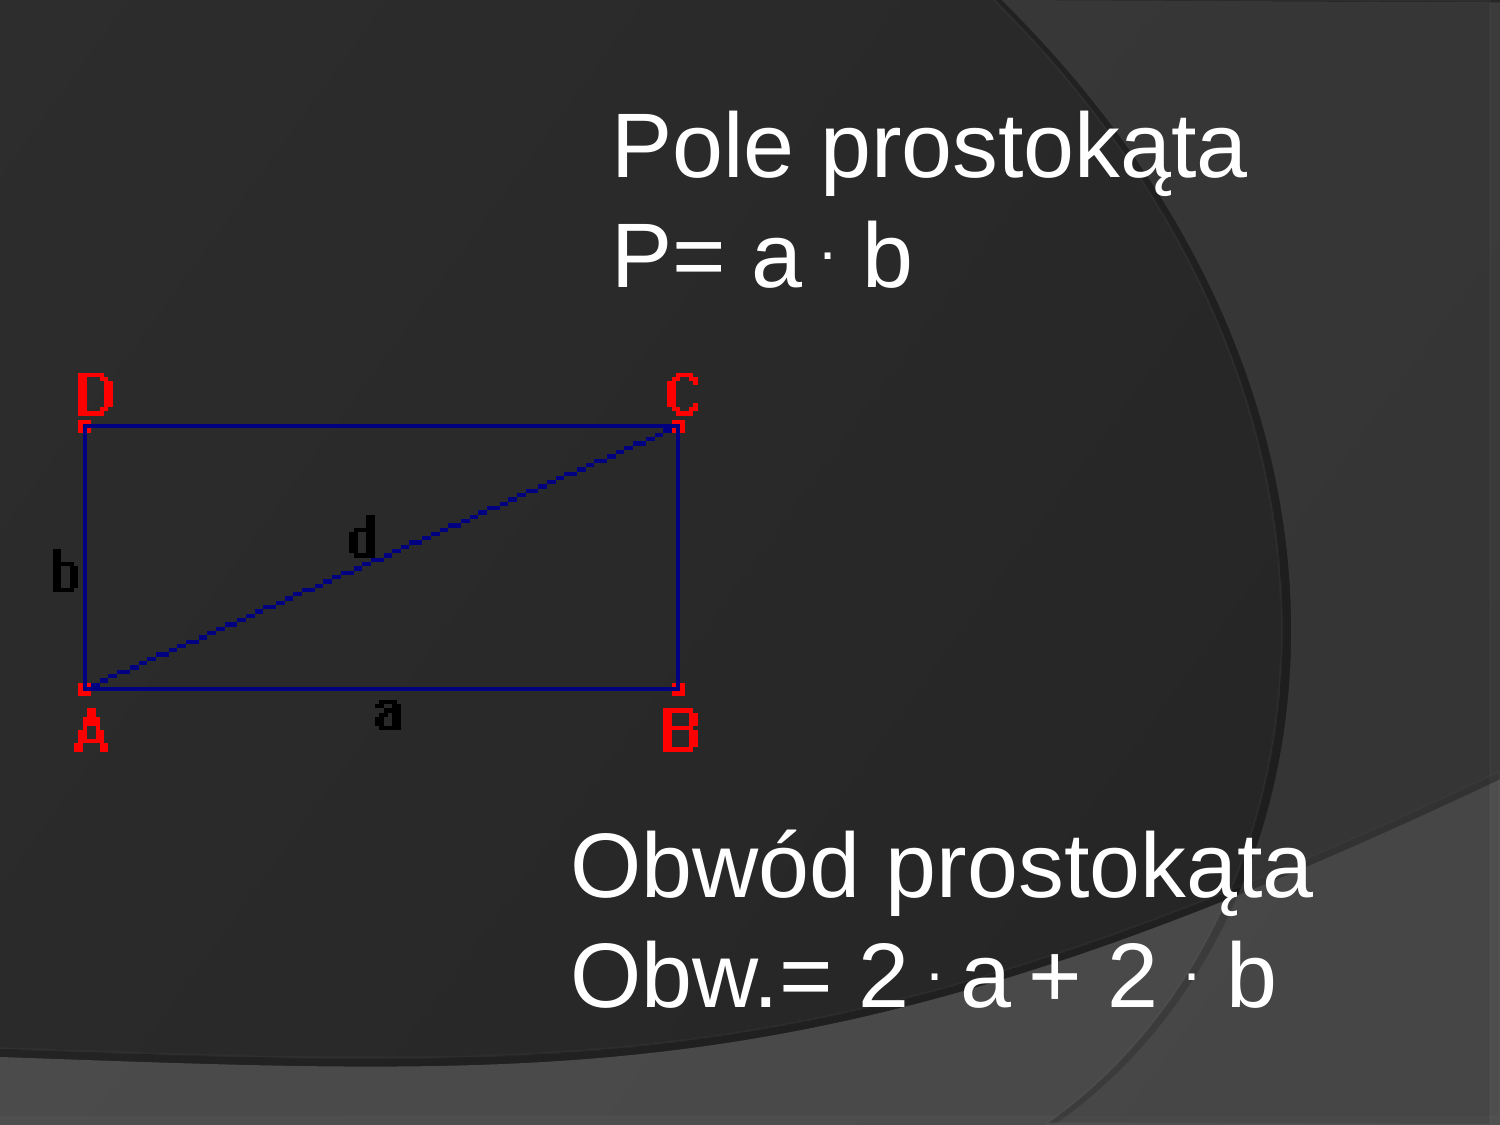

Pole prostokąta
P= a . b
Obwód prostokąta
Obw.= 2 . a + 2 . b